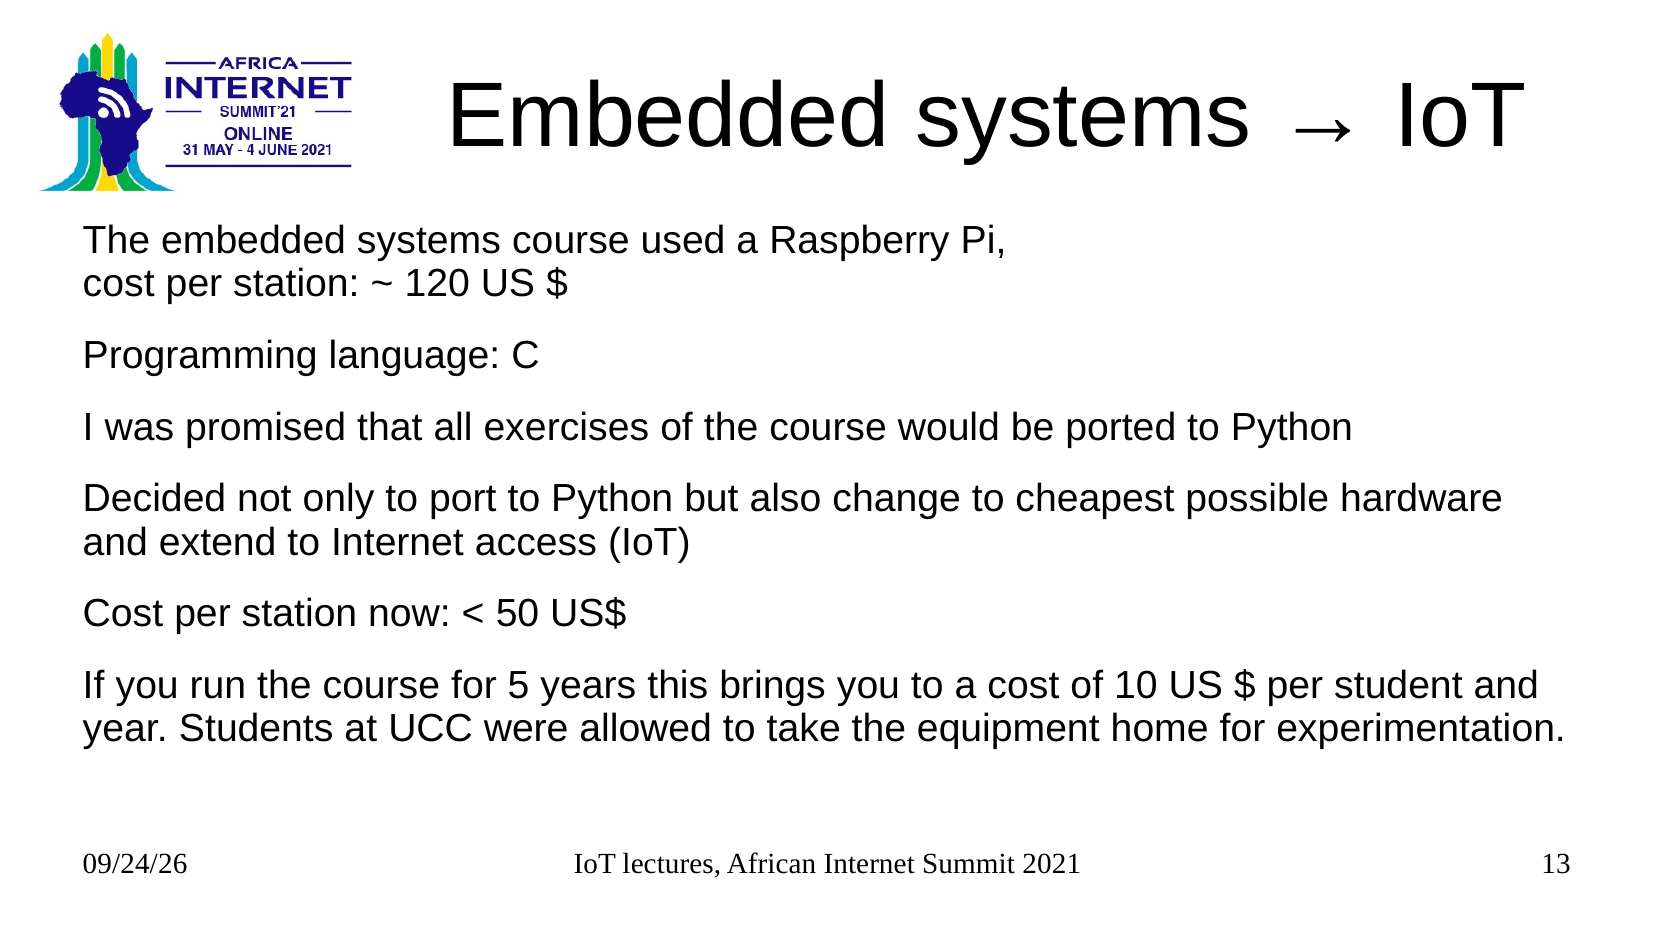

# Embedded systems → IoT
The embedded systems course used a Raspberry Pi,
cost per station: ~ 120 US $
Programming language: C
I was promised that all exercises of the course would be ported to Python
Decided not only to port to Python but also change to cheapest possible hardware and extend to Internet access (IoT)
Cost per station now: < 50 US$
If you run the course for 5 years this brings you to a cost of 10 US $ per student and year. Students at UCC were allowed to take the equipment home for experimentation.
IoT lectures, African Internet Summit 2021
13